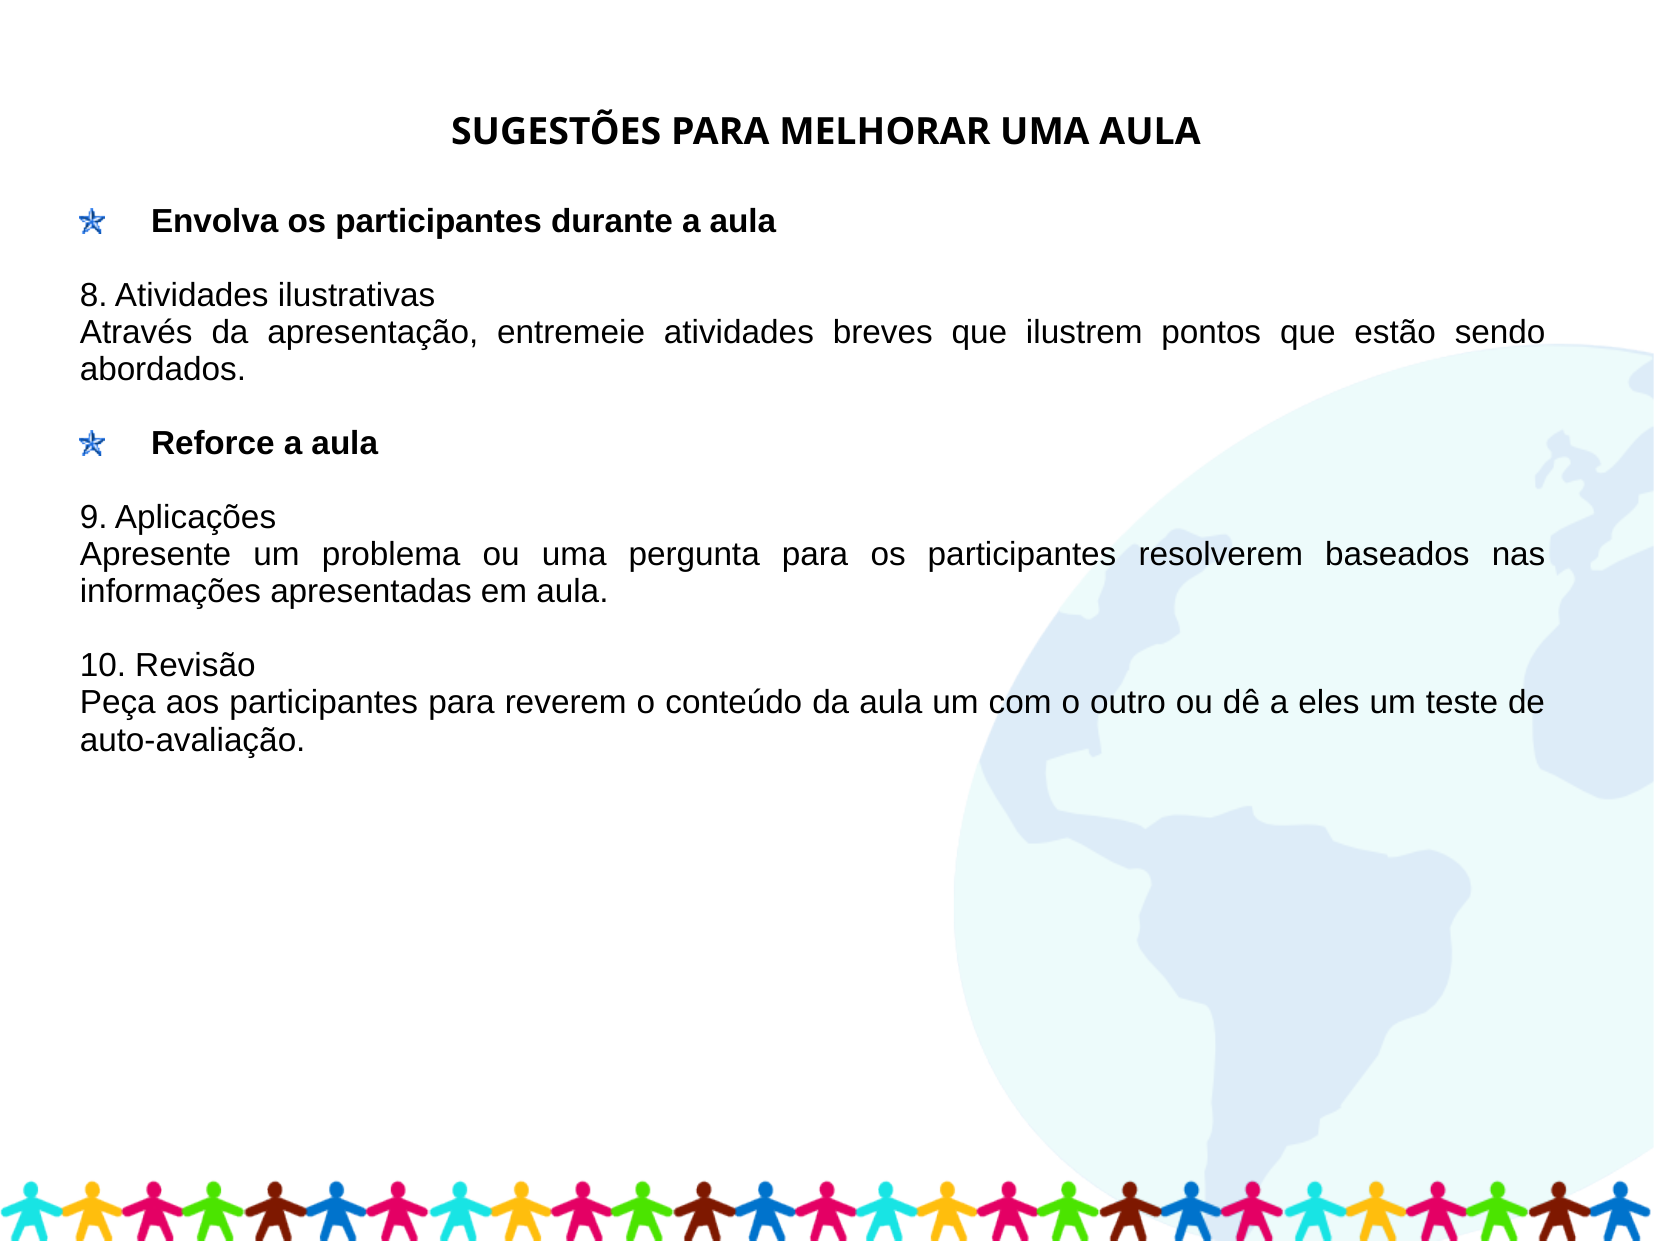

# SUGESTÕES PARA MELHORAR UMA AULA
 Envolva os participantes durante a aula
8. Atividades ilustrativas
Através da apresentação, entremeie atividades breves que ilustrem pontos que estão sendo abordados.
 Reforce a aula
9. Aplicações
Apresente um problema ou uma pergunta para os participantes resolverem baseados nas informações apresentadas em aula.
10. Revisão
Peça aos participantes para reverem o conteúdo da aula um com o outro ou dê a eles um teste de auto-avaliação.